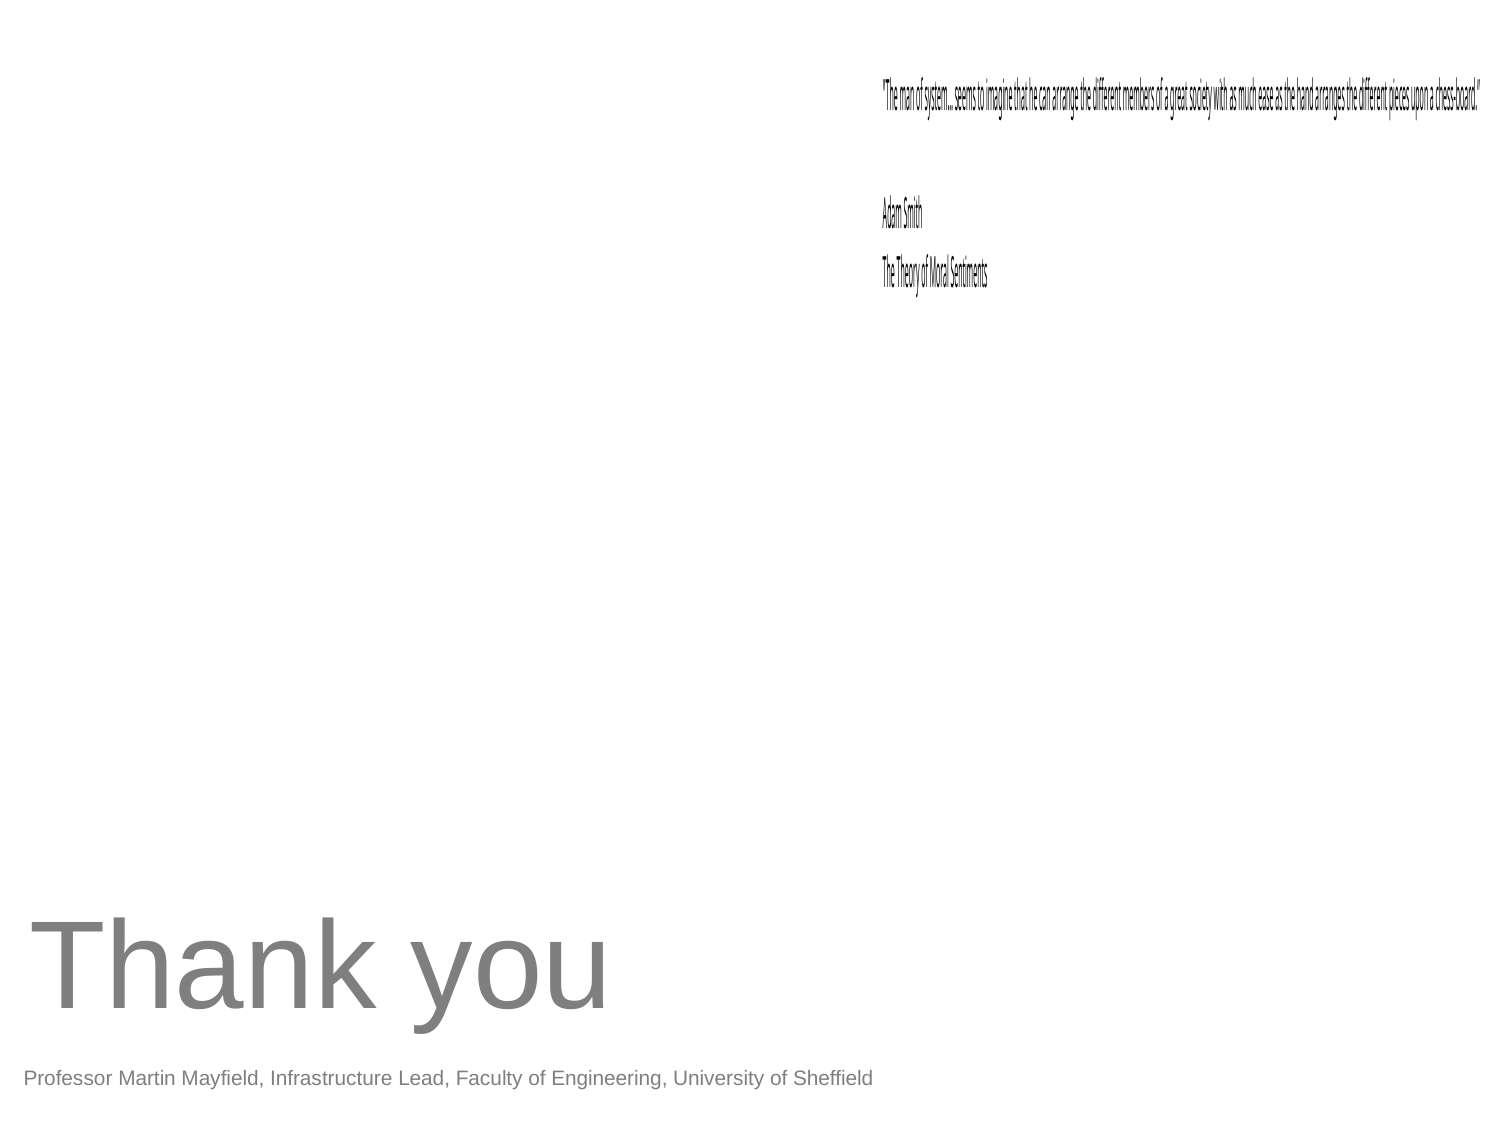

"The man of system… seems to imagine that he can arrange the different members of a great society with as much ease as the hand arranges the different pieces upon a chess-board.”
Adam Smith
The Theory of Moral Sentiments
Thank you
Professor Martin Mayfield, Infrastructure Lead, Faculty of Engineering, University of Sheffield